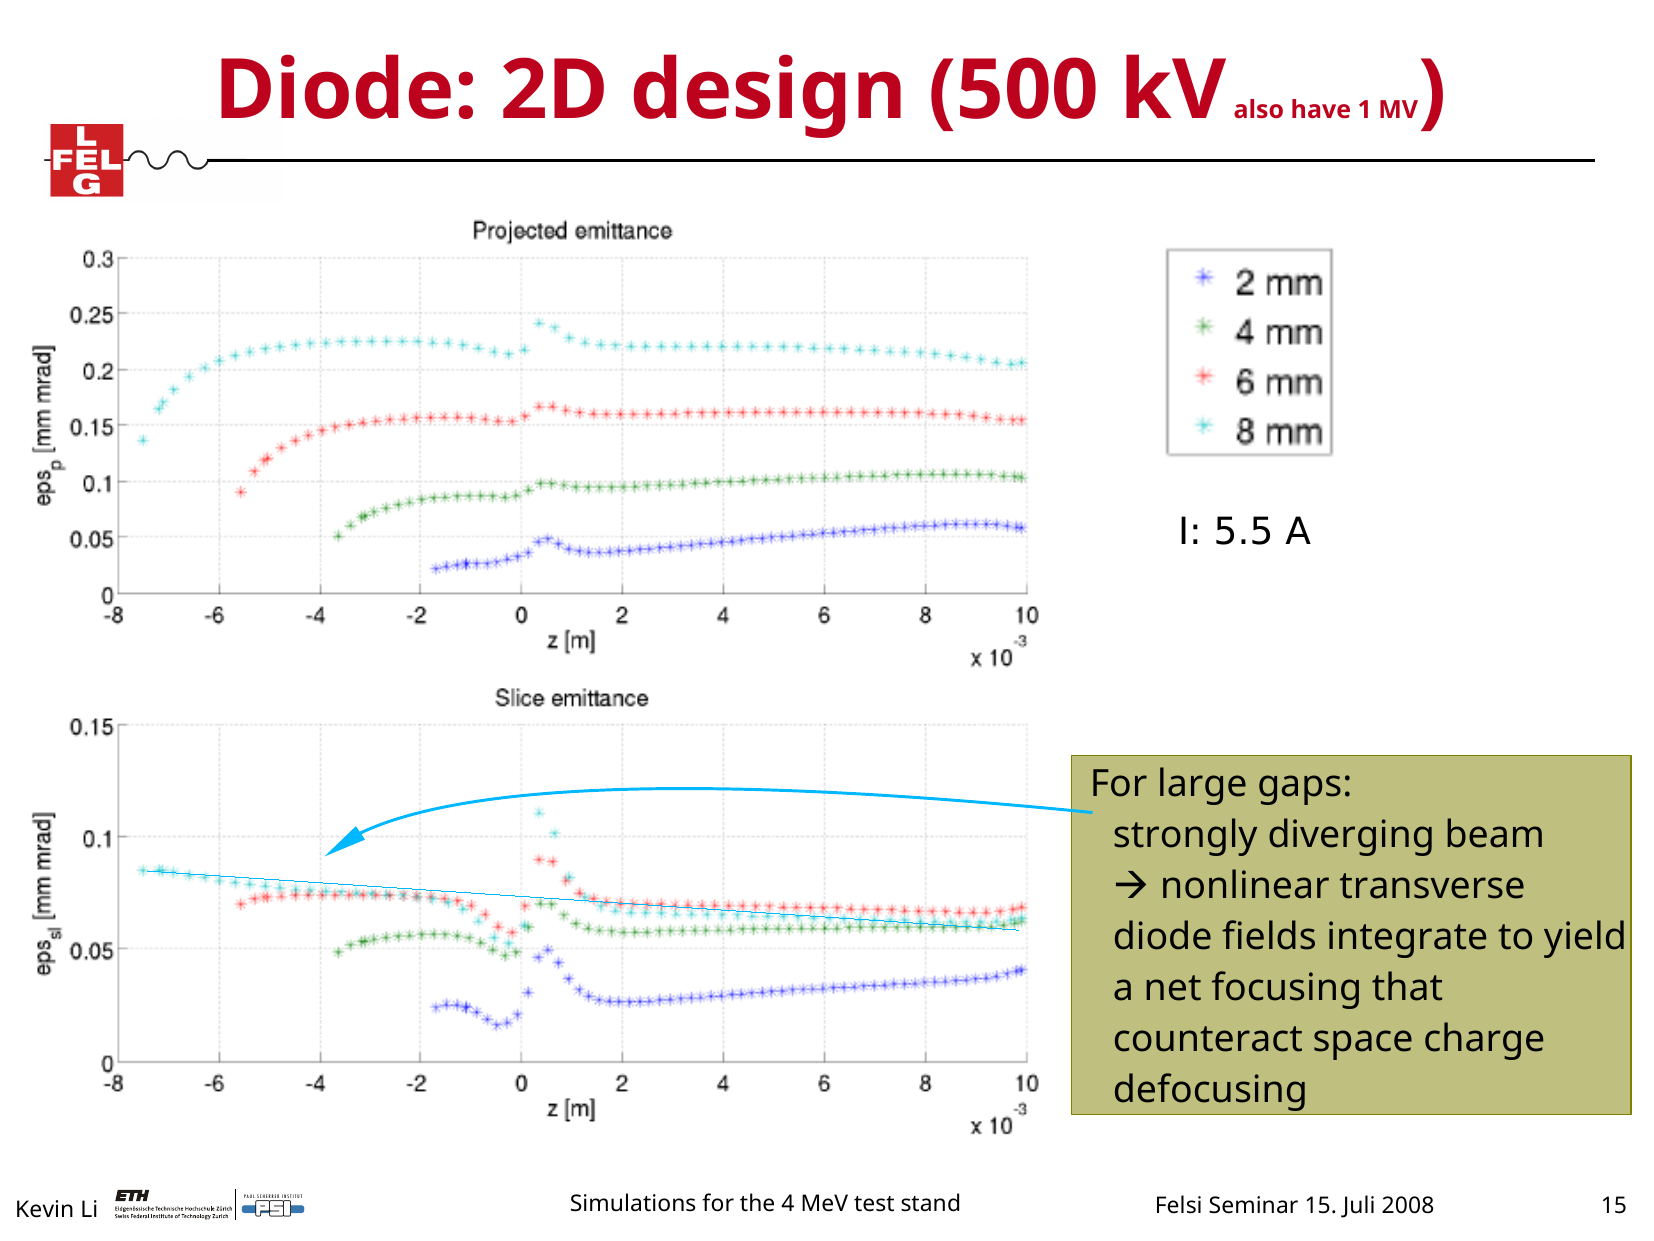

# Diode: 2D design (500 kV also have 1 MV)
I: 5.5 A
For large gaps:
strongly diverging beam
 nonlinear transverse diode fields integrate to yield a net focusing that counteract space charge defocusing